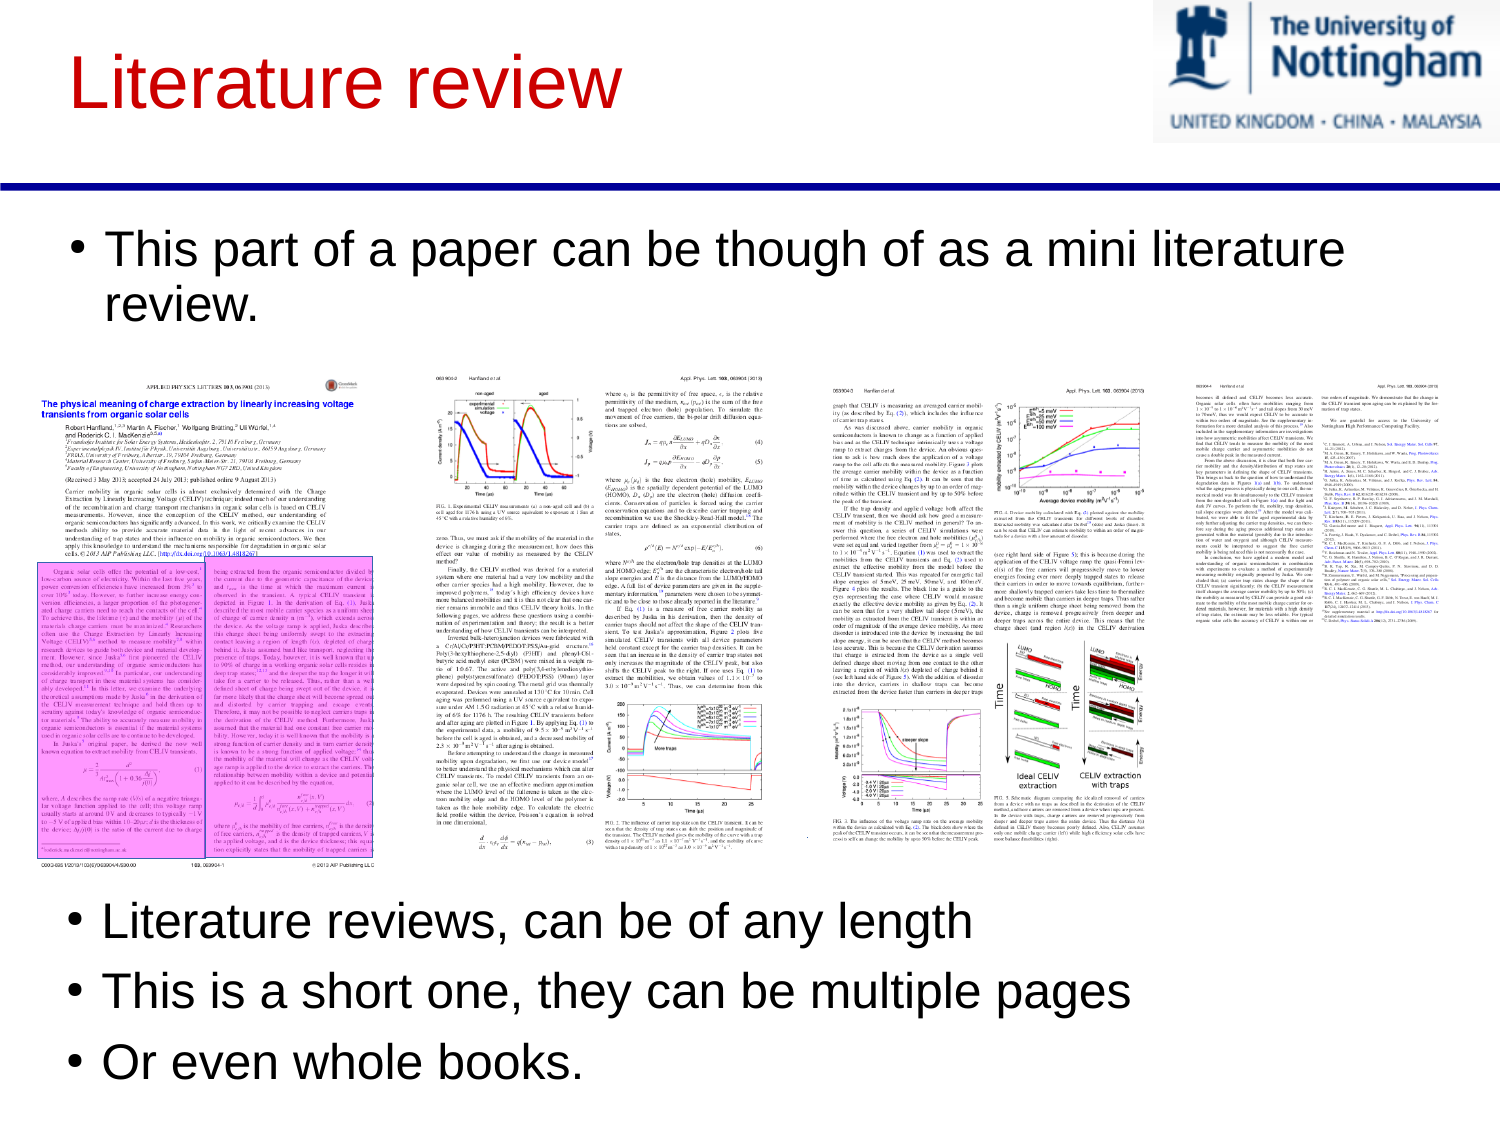

Literature review
This part of a paper can be though of as a mini literature review.
Literature reviews, can be of any length
This is a short one, they can be multiple pages
Or even whole books.